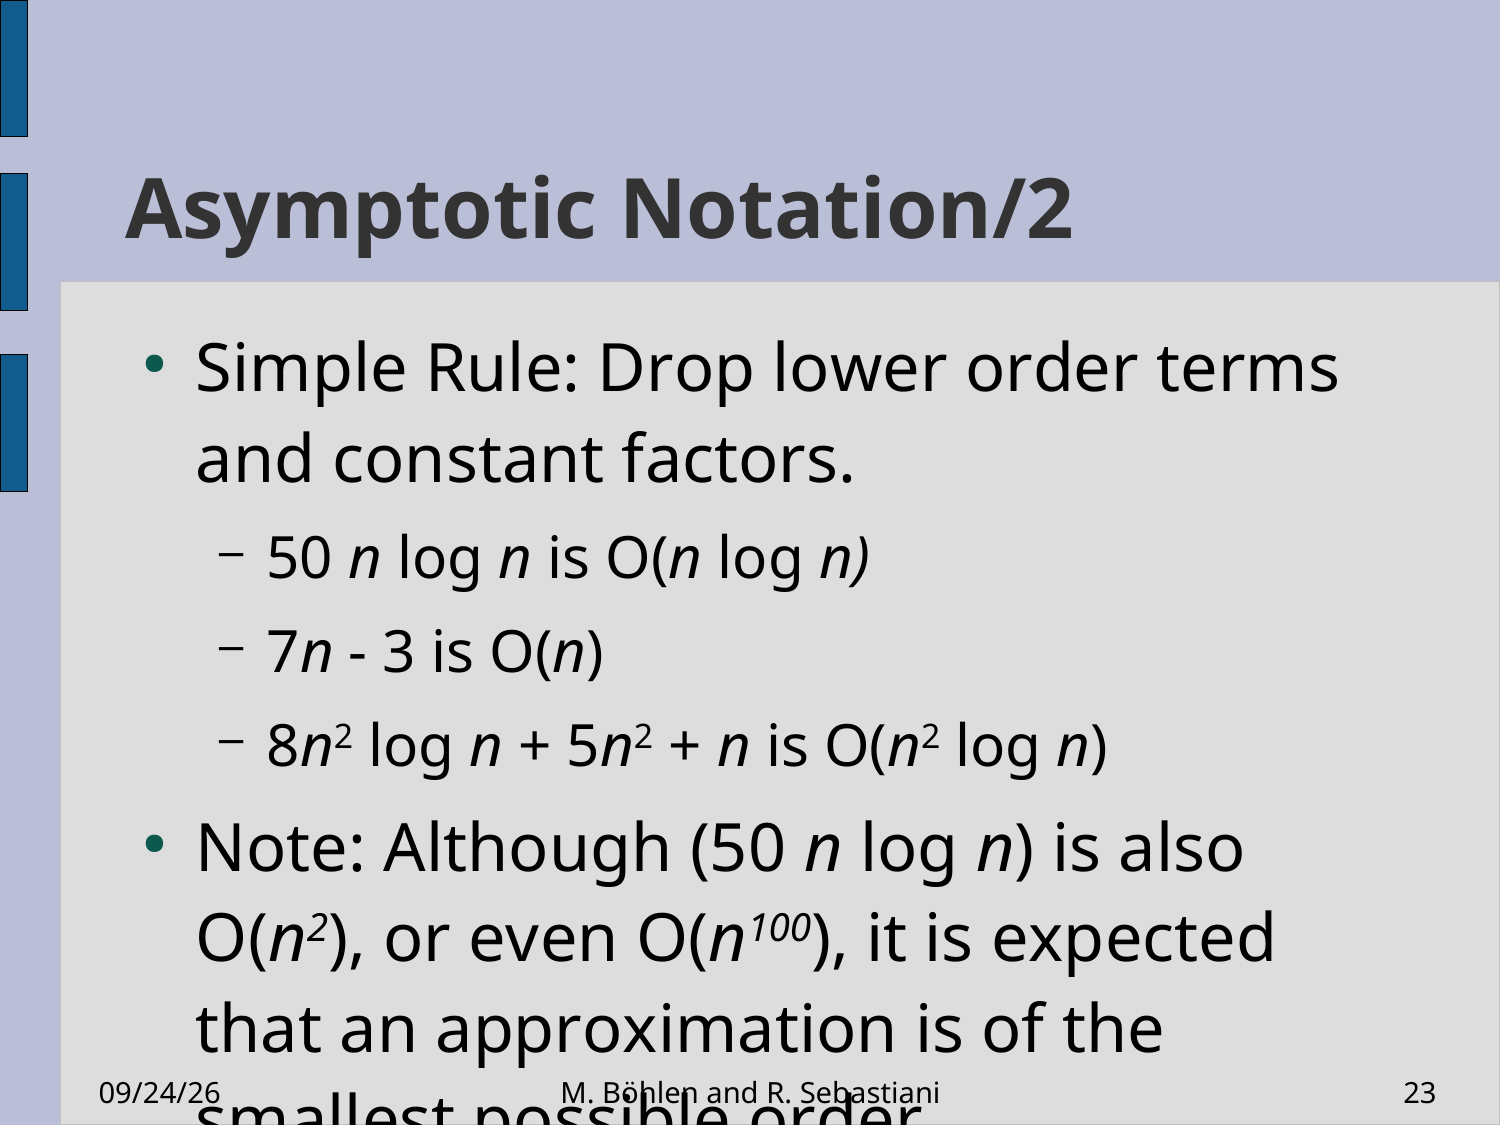

# Asymptotic Notation/2
Simple Rule: Drop lower order terms and constant factors.
50 n log n is O(n log n)
7n - 3 is O(n)
8n2 log n + 5n2 + n is O(n2 log n)
Note: Although (50 n log n) is also O(n2), or even O(n100), it is expected that an approximation is of the smallest possible order.
M. Böhlen and R. Sebastiani
23